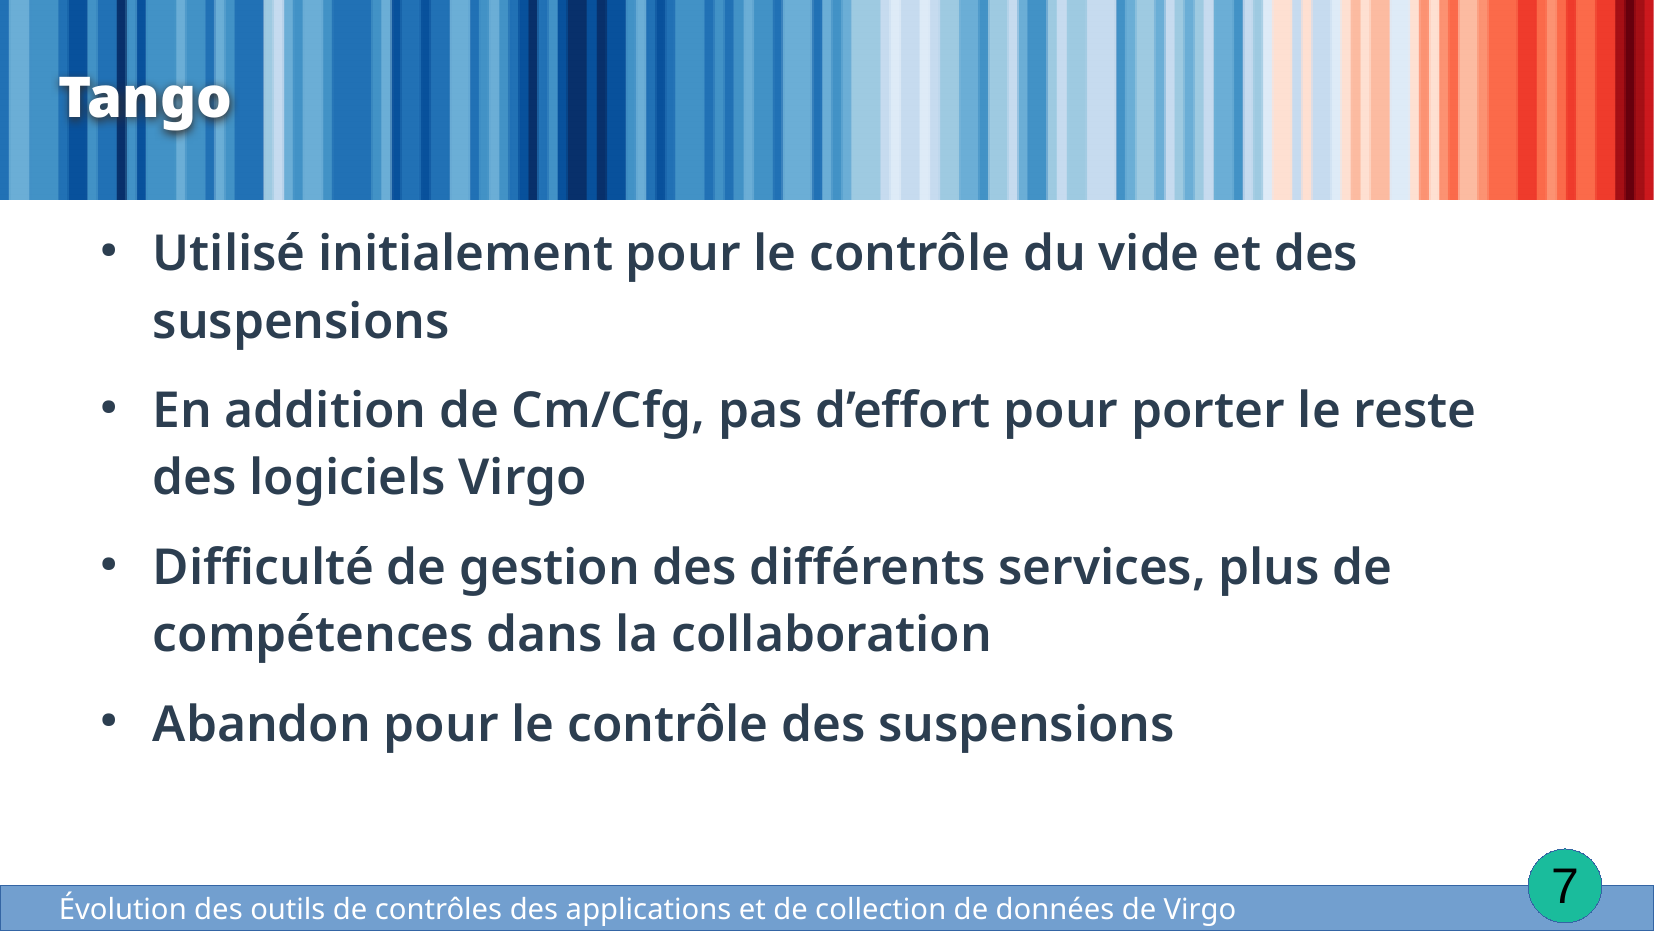

# Tango
Utilisé initialement pour le contrôle du vide et des suspensions
En addition de Cm/Cfg, pas d’effort pour porter le reste des logiciels Virgo
Difficulté de gestion des différents services, plus de compétences dans la collaboration
Abandon pour le contrôle des suspensions
Évolution des outils de contrôles des applications et de collection de données de Virgo